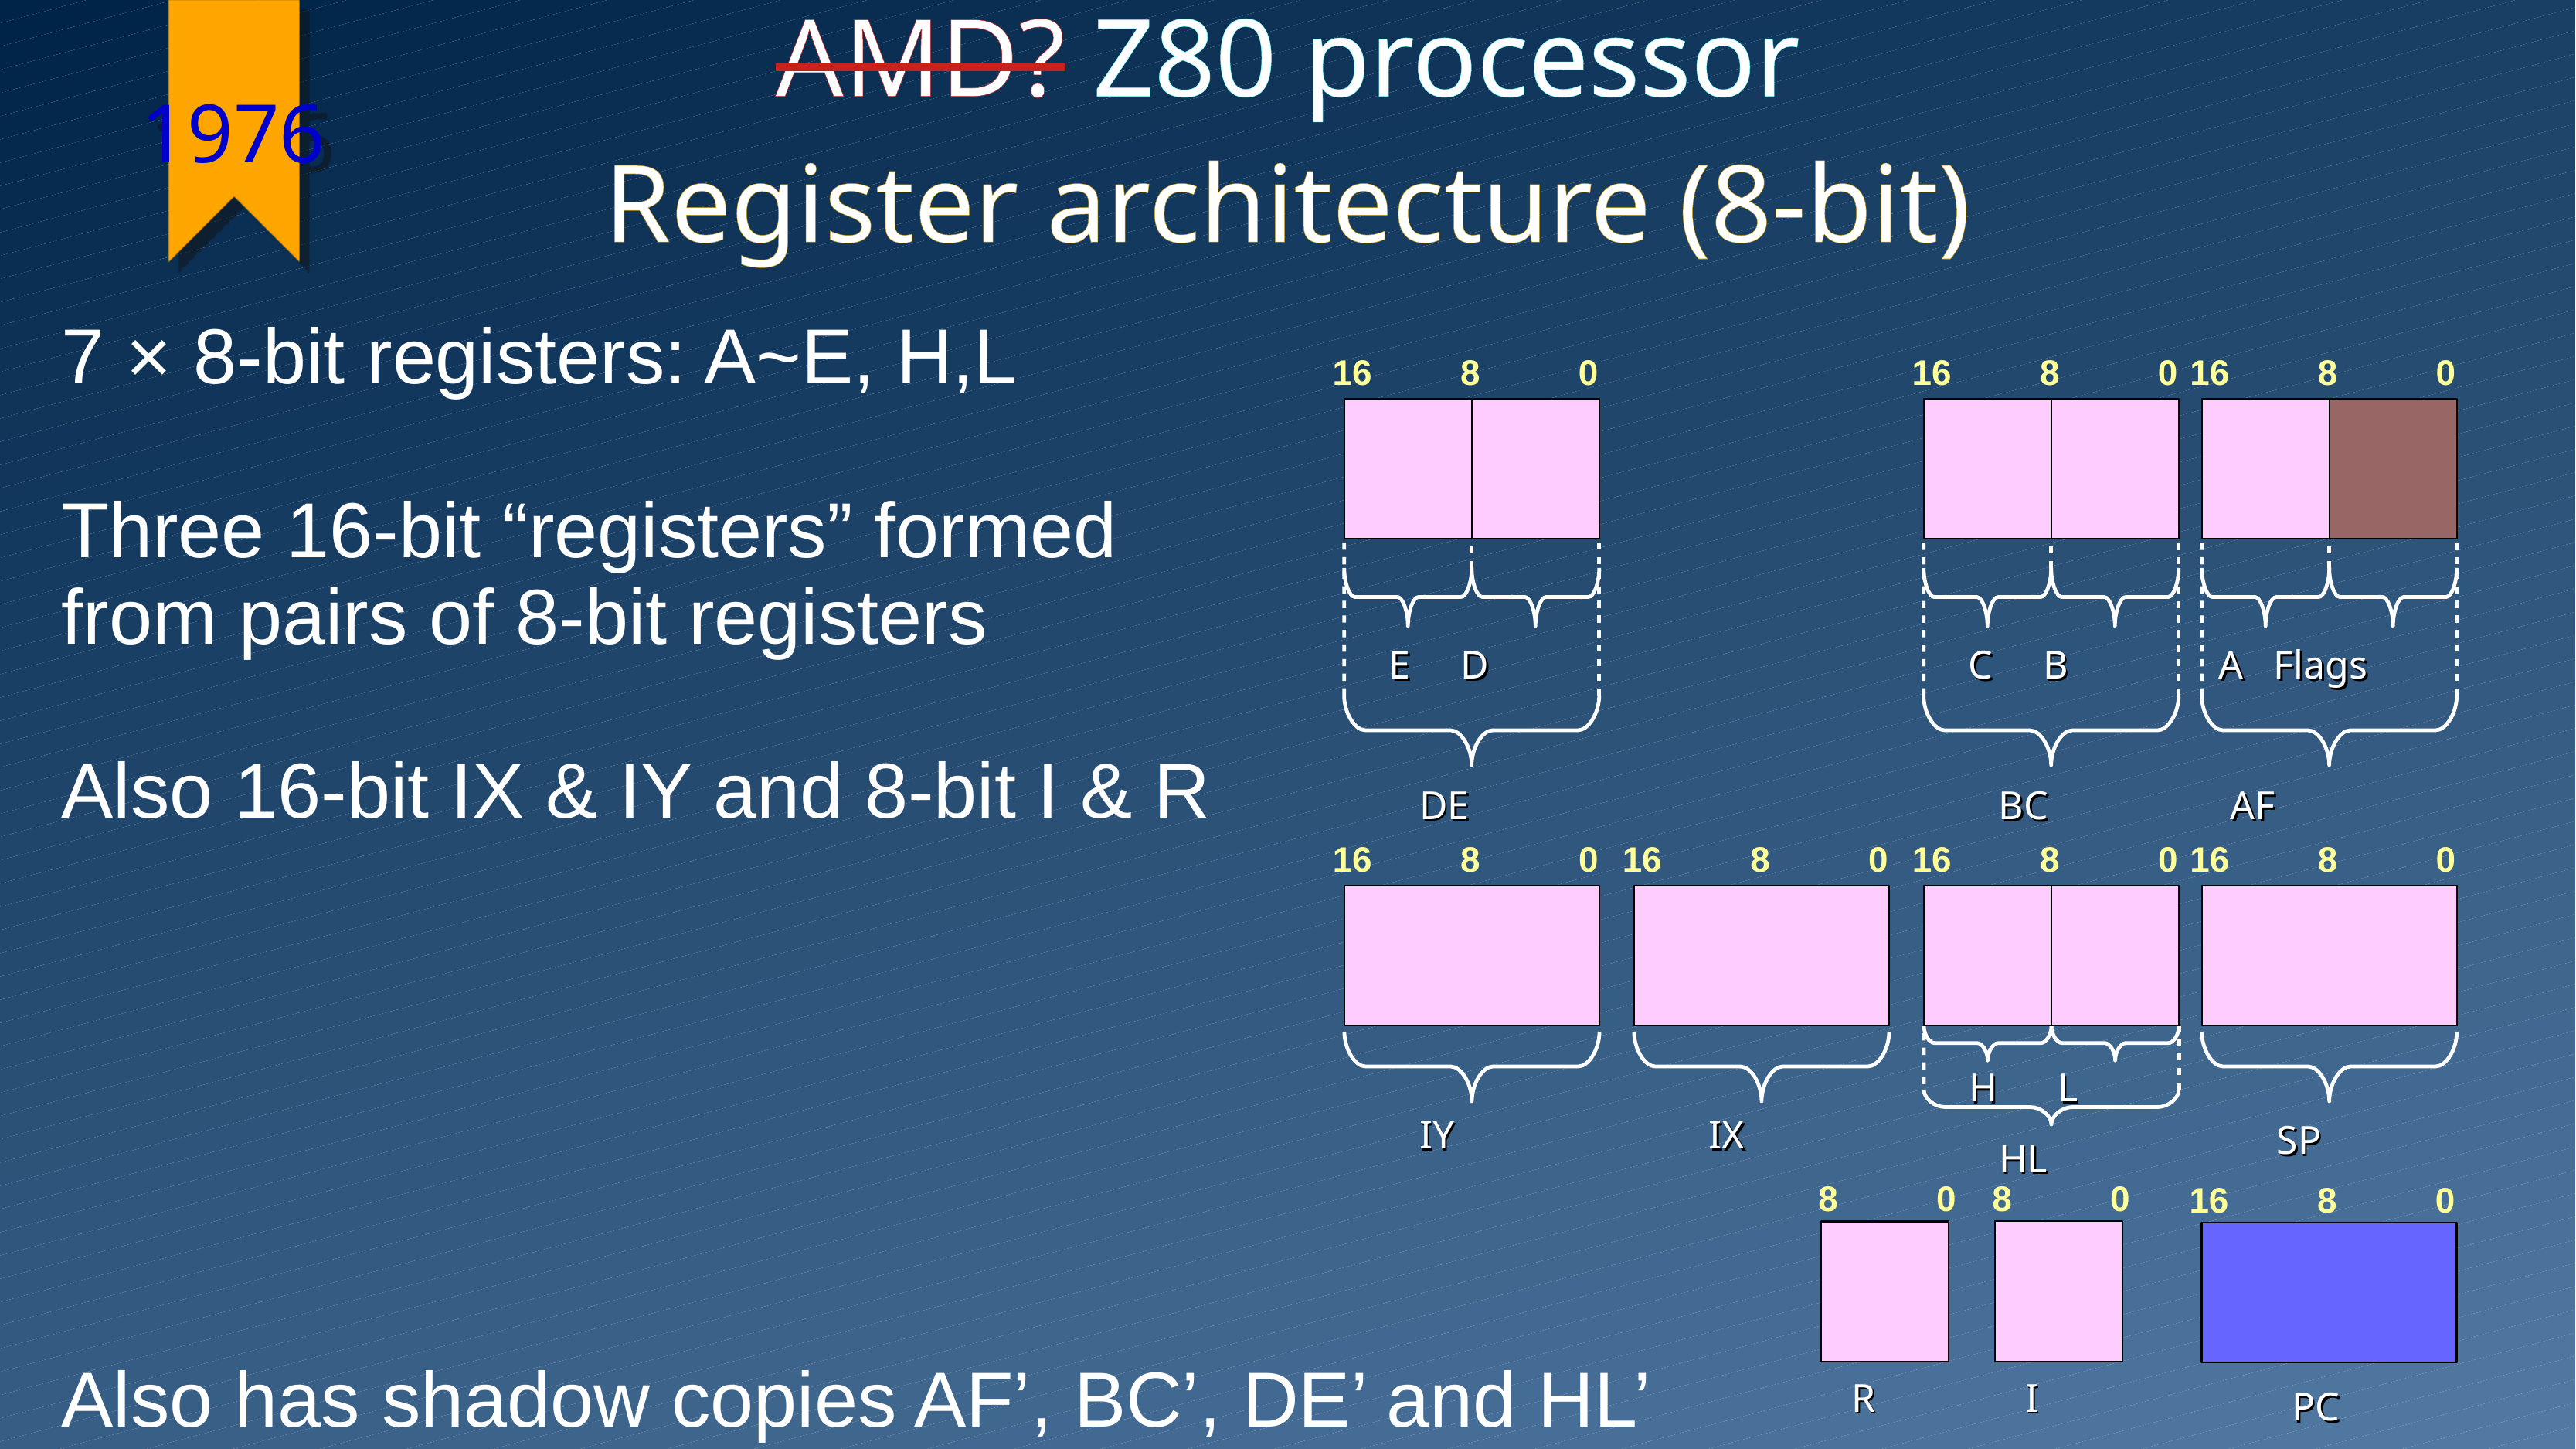

AMD? Z80 processor
Register architecture (8-bit)
1976
7 × 8-bit registers: A~E, H,L
Three 16-bit “registers” formed
from pairs of 8-bit registers
Also 16-bit IX & IY and 8-bit I & R
Also has shadow copies AF’, BC’, DE’ and HL’
16 8 0
16 8 0
16 8 0
 E D
 DE
 C B
 BC
# A Flags
 AF
16 8 0
16 8 0
16 8 0
16 8 0
 H L
 HL
 IY
 IX
 SP
 8 0
 8 0
16 8 0
 I
 R
 PC